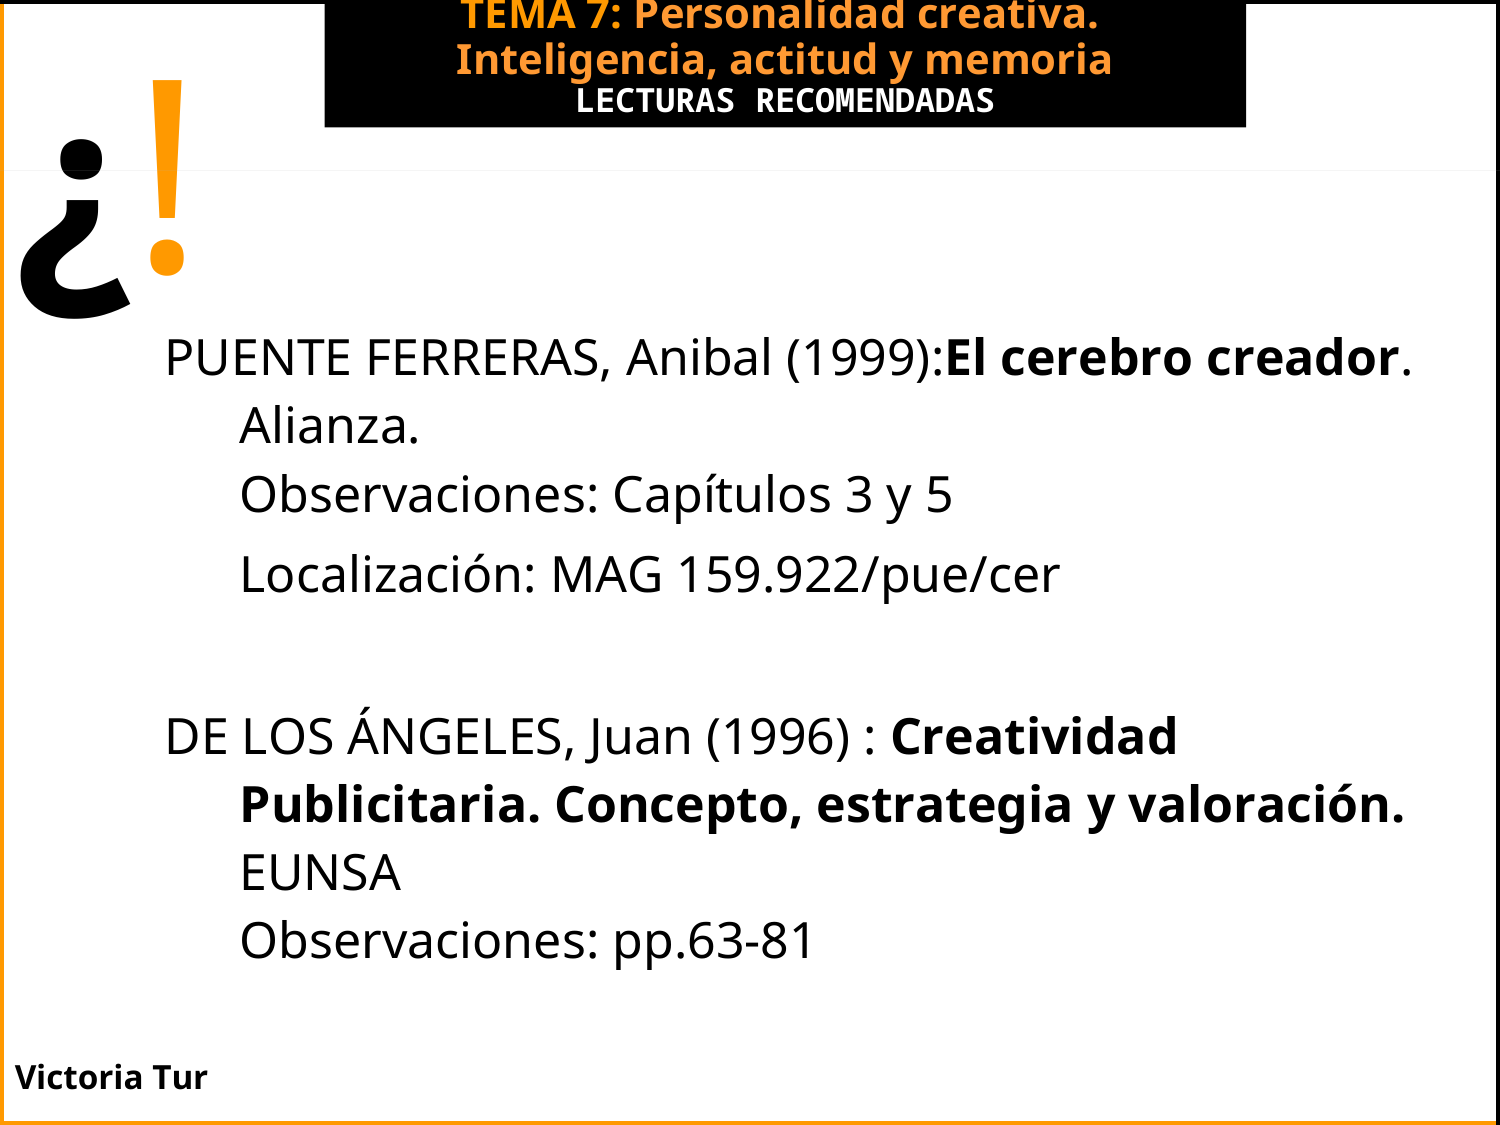

# PUENTE FERRERAS, Anibal (1999):El cerebro creador. Alianza. Observaciones: Capítulos 3 y 5
	Localización: MAG 159.922/pue/cer
DE LOS ÁNGELES, Juan (1996) : Creatividad Publicitaria. Concepto, estrategia y valoración. EUNSA
Observaciones: pp.63-81